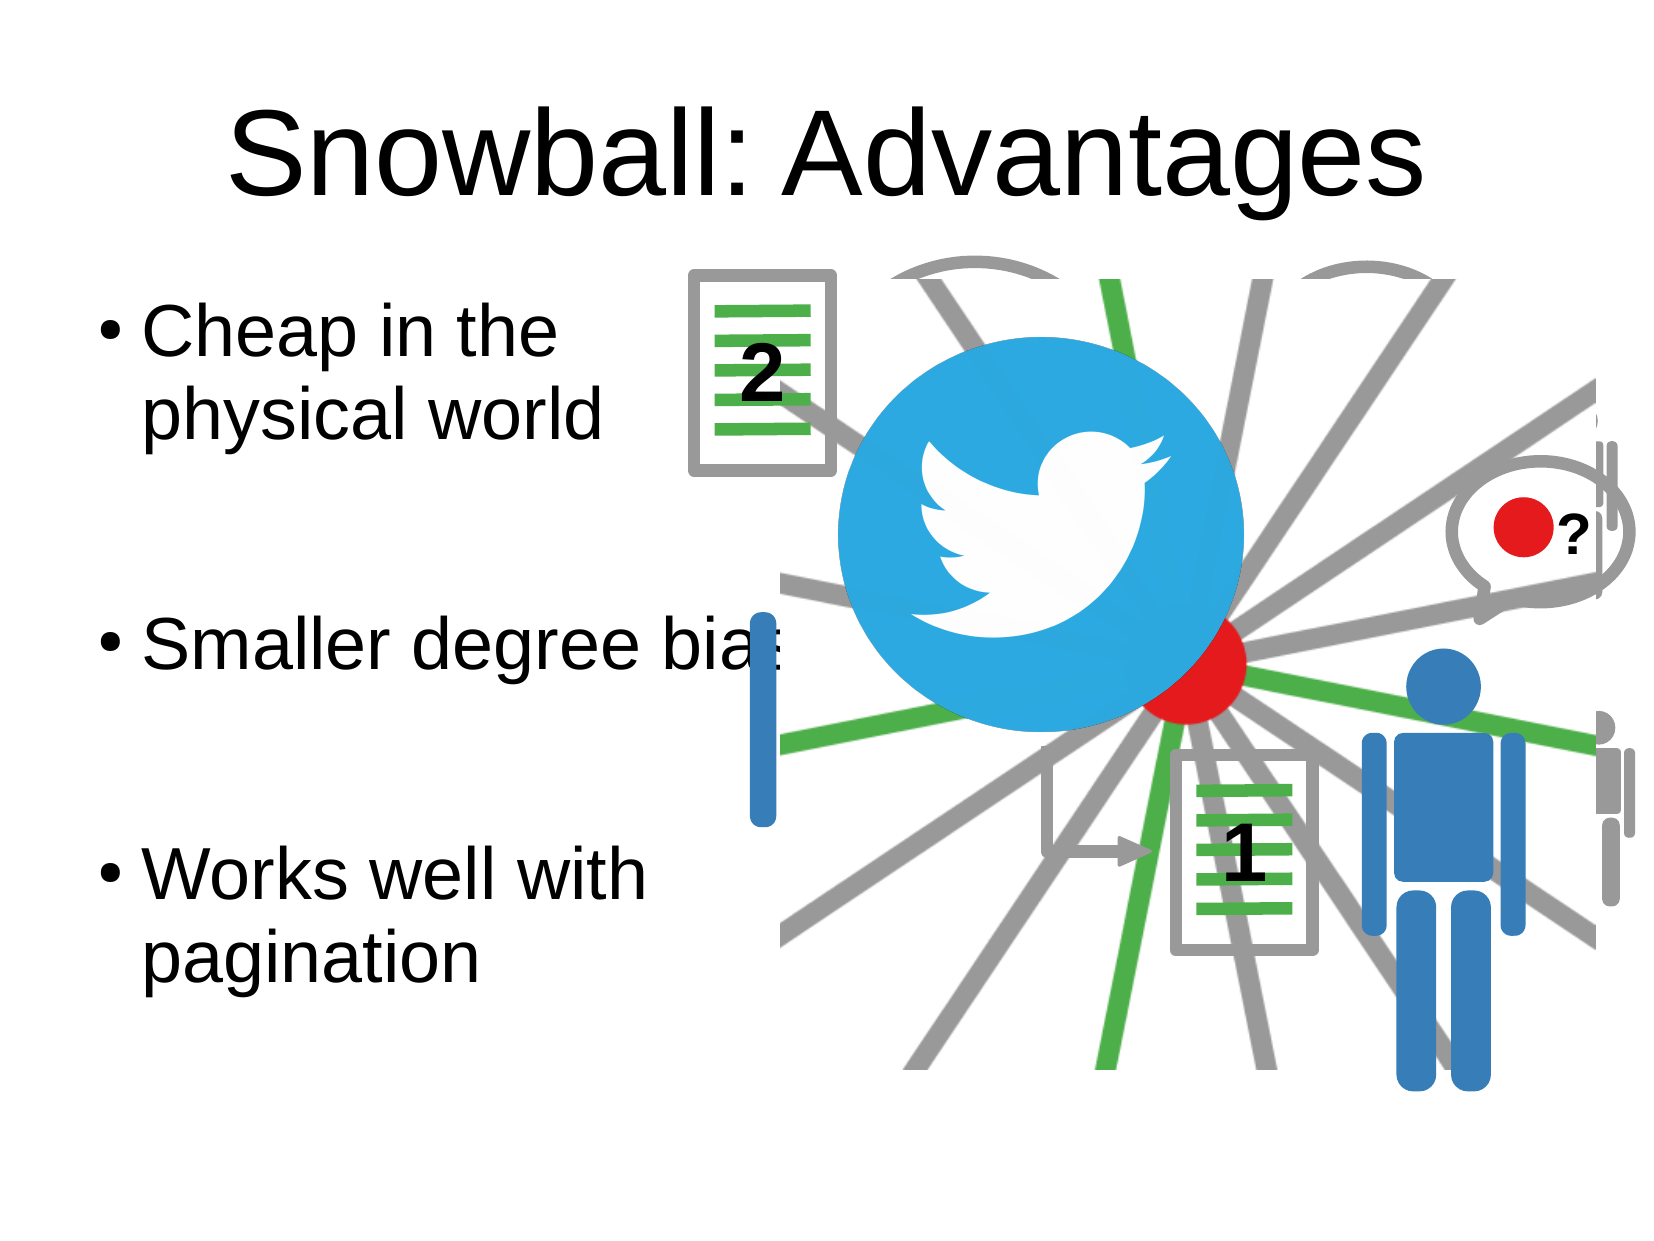

# Snowball: Advantages
Name k
of your
friends
Name k
of your
friends
2
?
1
Cheap in the physical world
Smaller degree bias
Works well with pagination